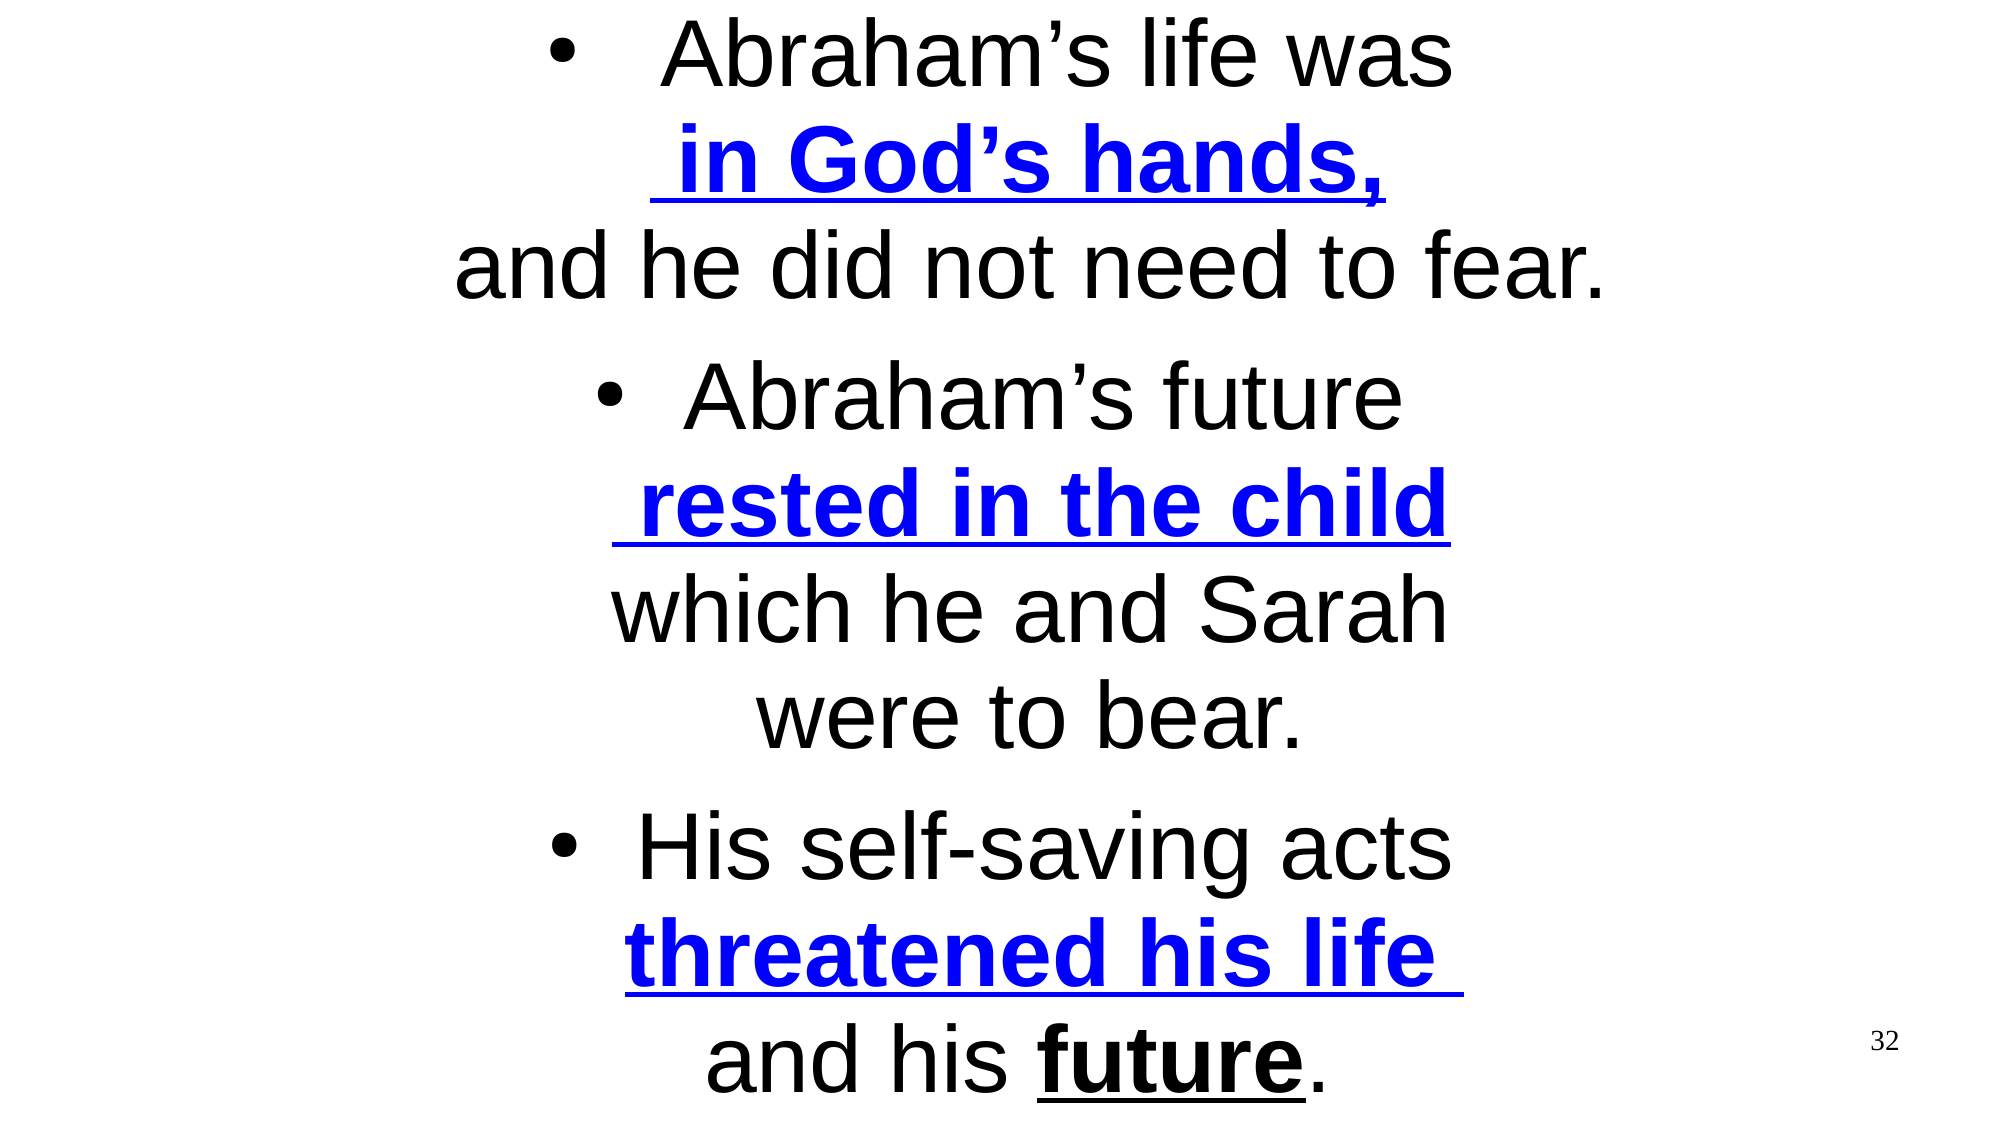

# Abraham’s life was in God’s hands, and he did not need to fear.
 Abraham’s future
 rested in the child
 which he and Sarah
were to bear.
 His self-saving acts
 threatened his life
and his future.
32